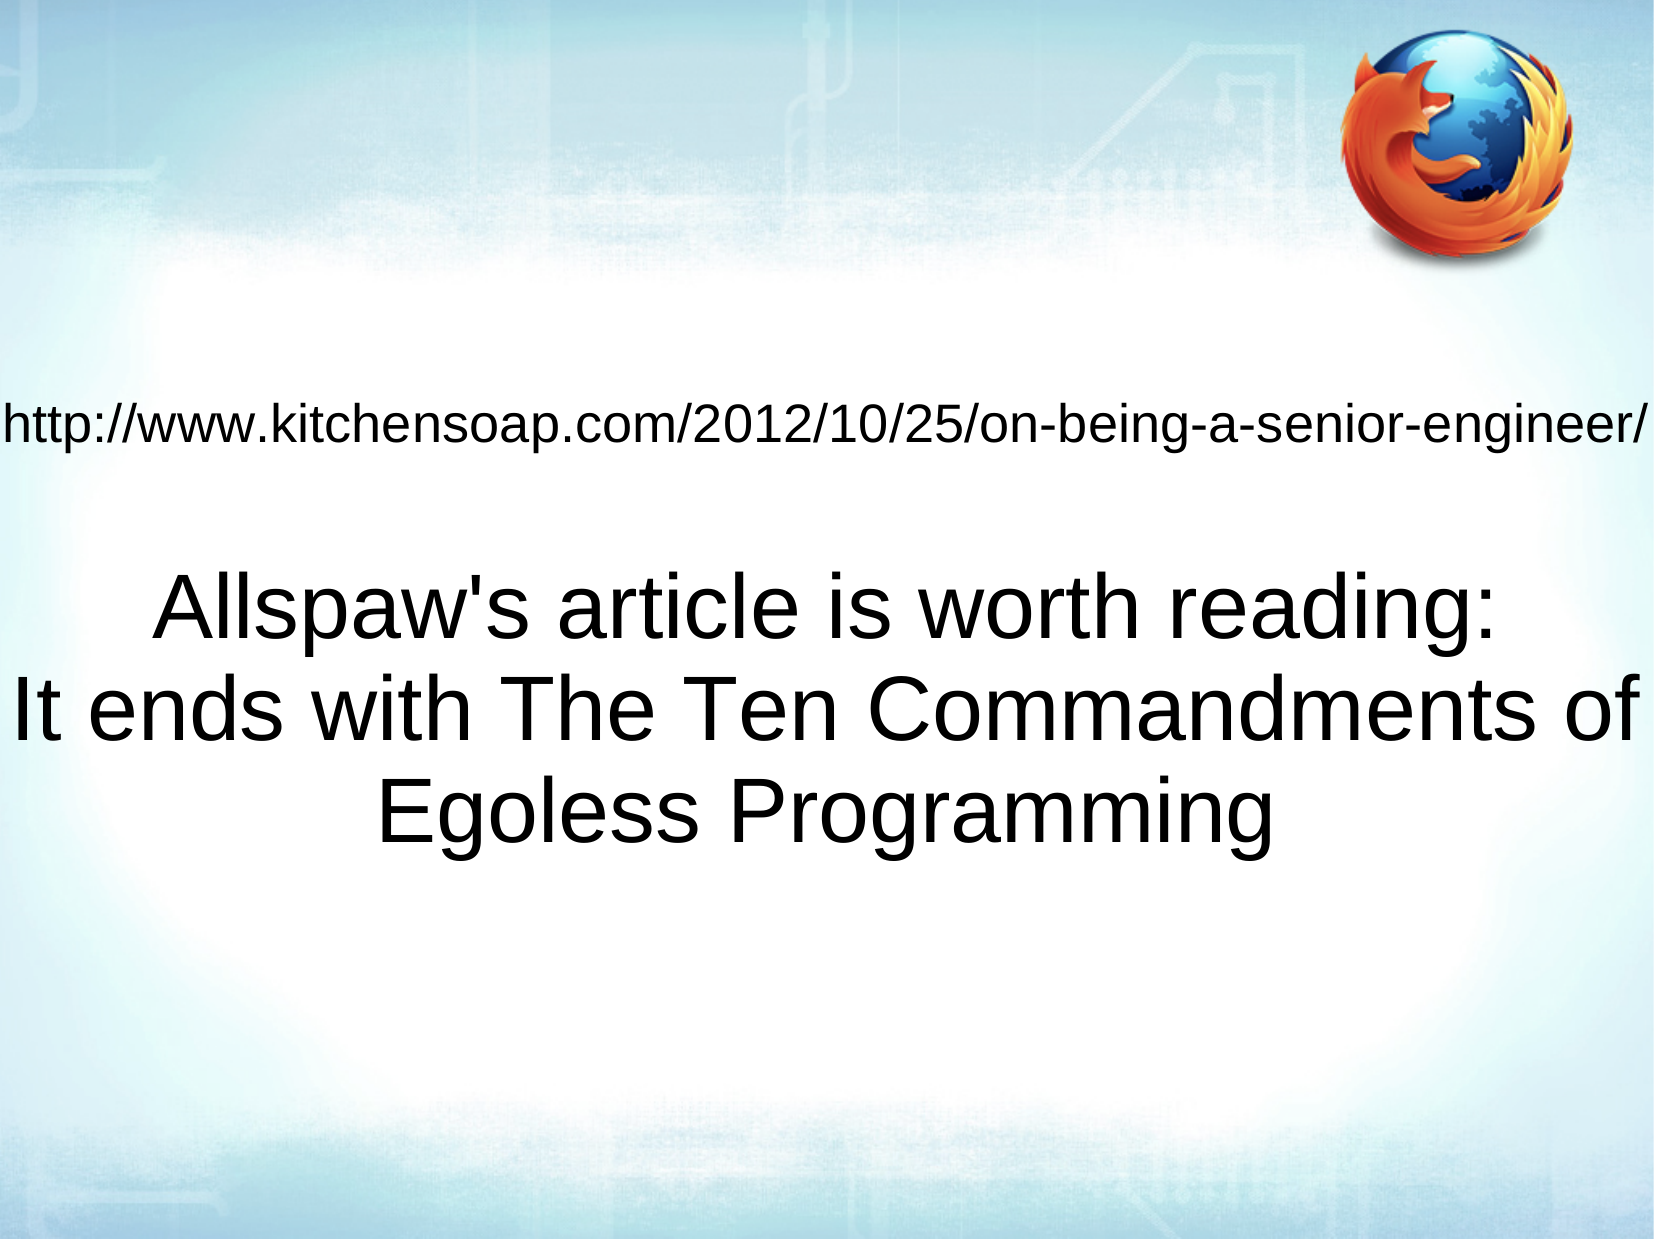

# http://www.kitchensoap.com/2012/10/25/on-being-a-senior-engineer/ Allspaw's article is worth reading: It ends with The Ten Commandments of Egoless Programming